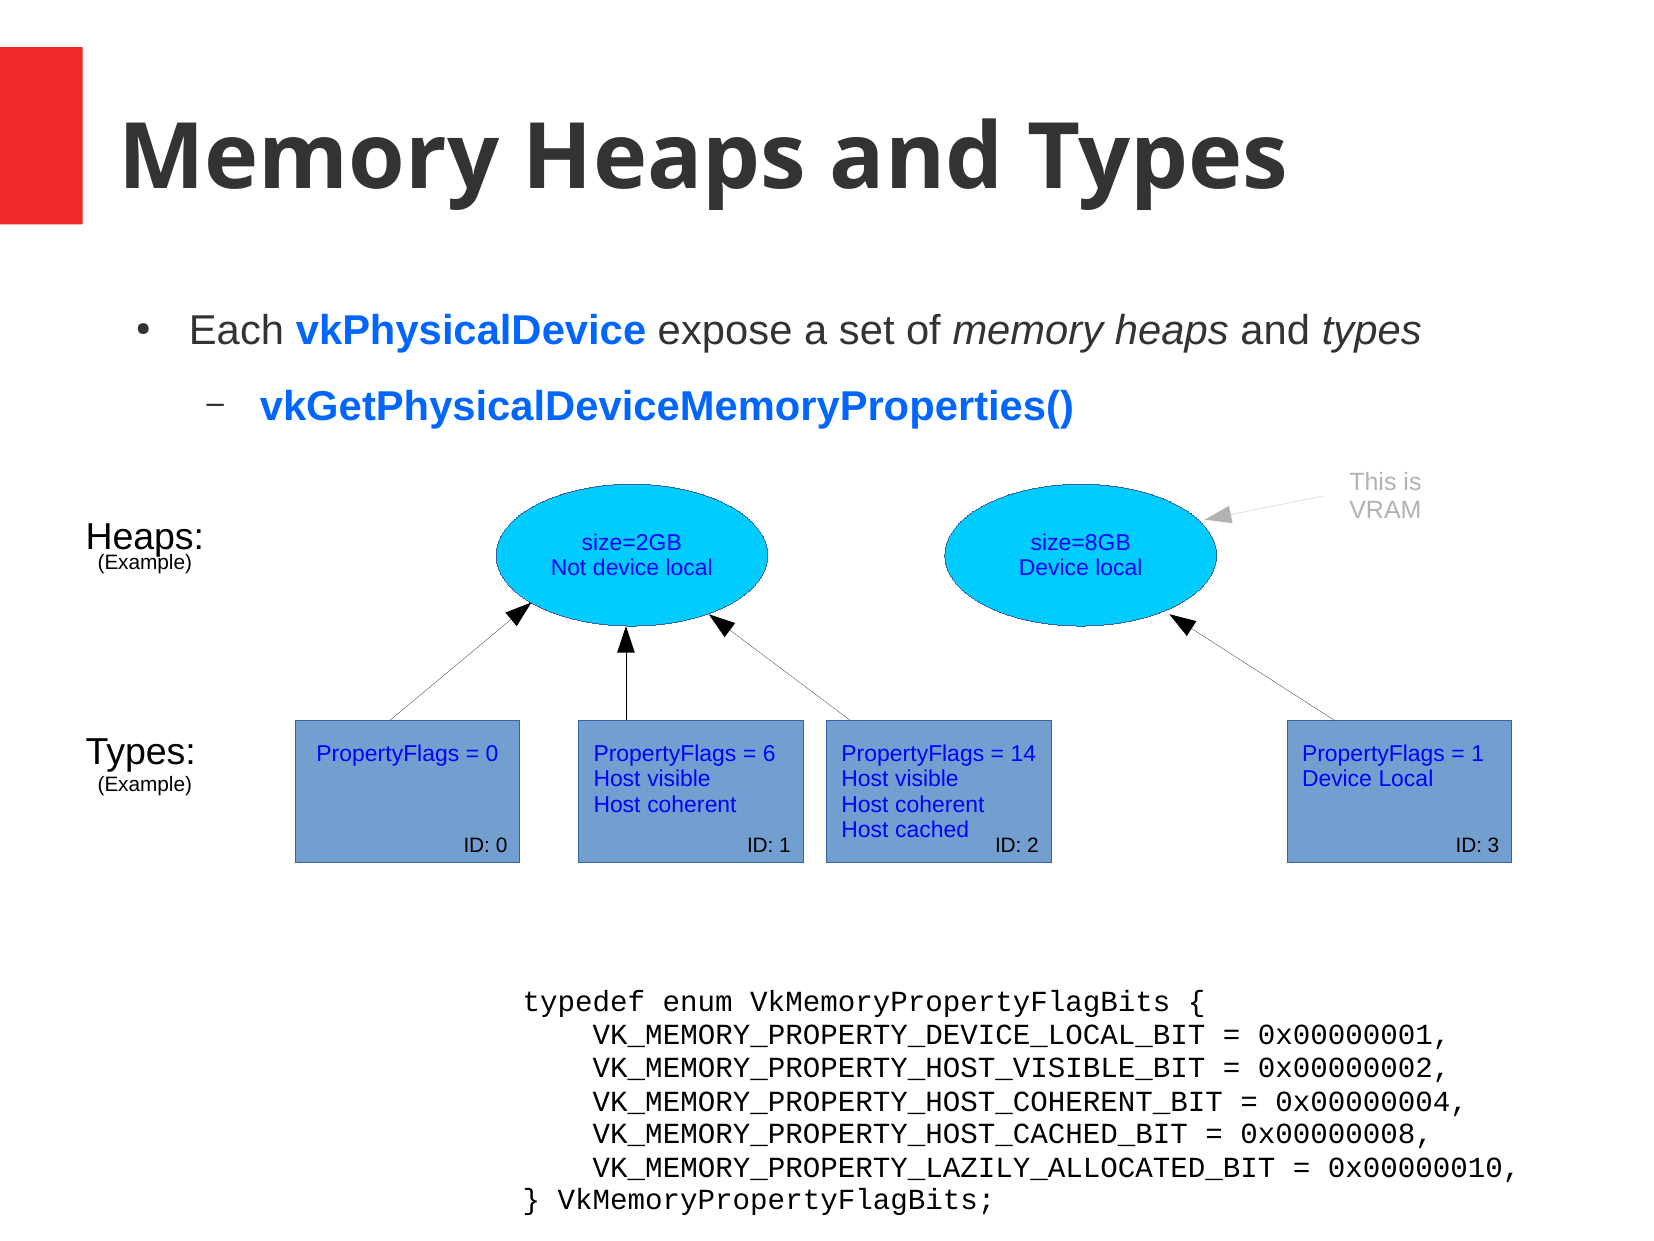

# Memory Heaps and Types
Each vkPhysicalDevice expose a set of memory heaps and types
vkGetPhysicalDeviceMemoryProperties()
This is VRAM
size=2GB
Not device local
size=8GB
Device local
Heaps:
(Example)
PropertyFlags = 0
PropertyFlags = 6
Host visible
Host coherent
PropertyFlags = 14
Host visible
Host coherent
Host cached
PropertyFlags = 1
Device Local
Types:
(Example)
ID: 0
ID: 1
ID: 2
ID: 3
typedef enum VkMemoryPropertyFlagBits {
 VK_MEMORY_PROPERTY_DEVICE_LOCAL_BIT = 0x00000001,
 VK_MEMORY_PROPERTY_HOST_VISIBLE_BIT = 0x00000002,
 VK_MEMORY_PROPERTY_HOST_COHERENT_BIT = 0x00000004,
 VK_MEMORY_PROPERTY_HOST_CACHED_BIT = 0x00000008,
 VK_MEMORY_PROPERTY_LAZILY_ALLOCATED_BIT = 0x00000010,
} VkMemoryPropertyFlagBits;